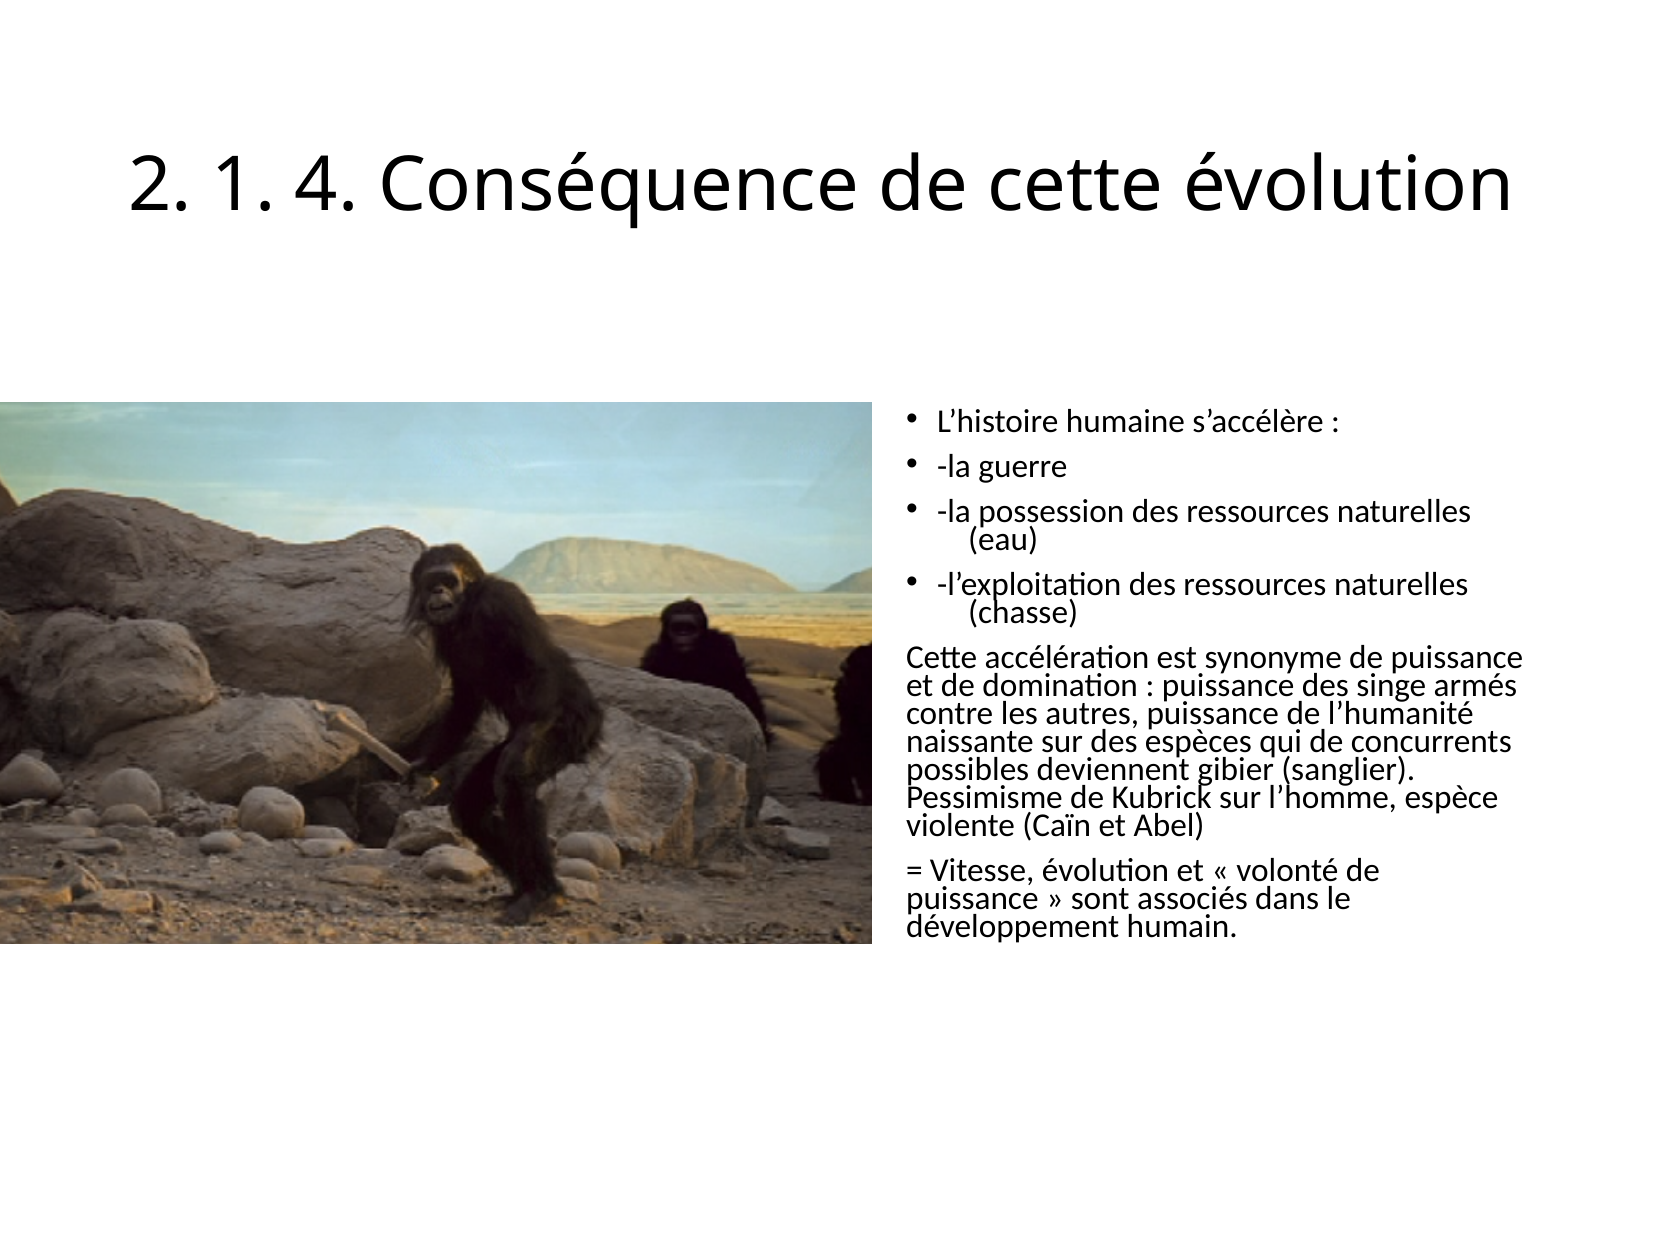

# 2. 1. 4. Conséquence de cette évolution
L’histoire humaine s’accélère :
-la guerre
-la possession des ressources naturelles (eau)
-l’exploitation des ressources naturelles (chasse)
Cette accélération est synonyme de puissance et de domination : puissance des singe armés contre les autres, puissance de l’humanité naissante sur des espèces qui de concurrents possibles deviennent gibier (sanglier). Pessimisme de Kubrick sur l’homme, espèce violente (Caïn et Abel)
= Vitesse, évolution et « volonté de puissance » sont associés dans le développement humain.